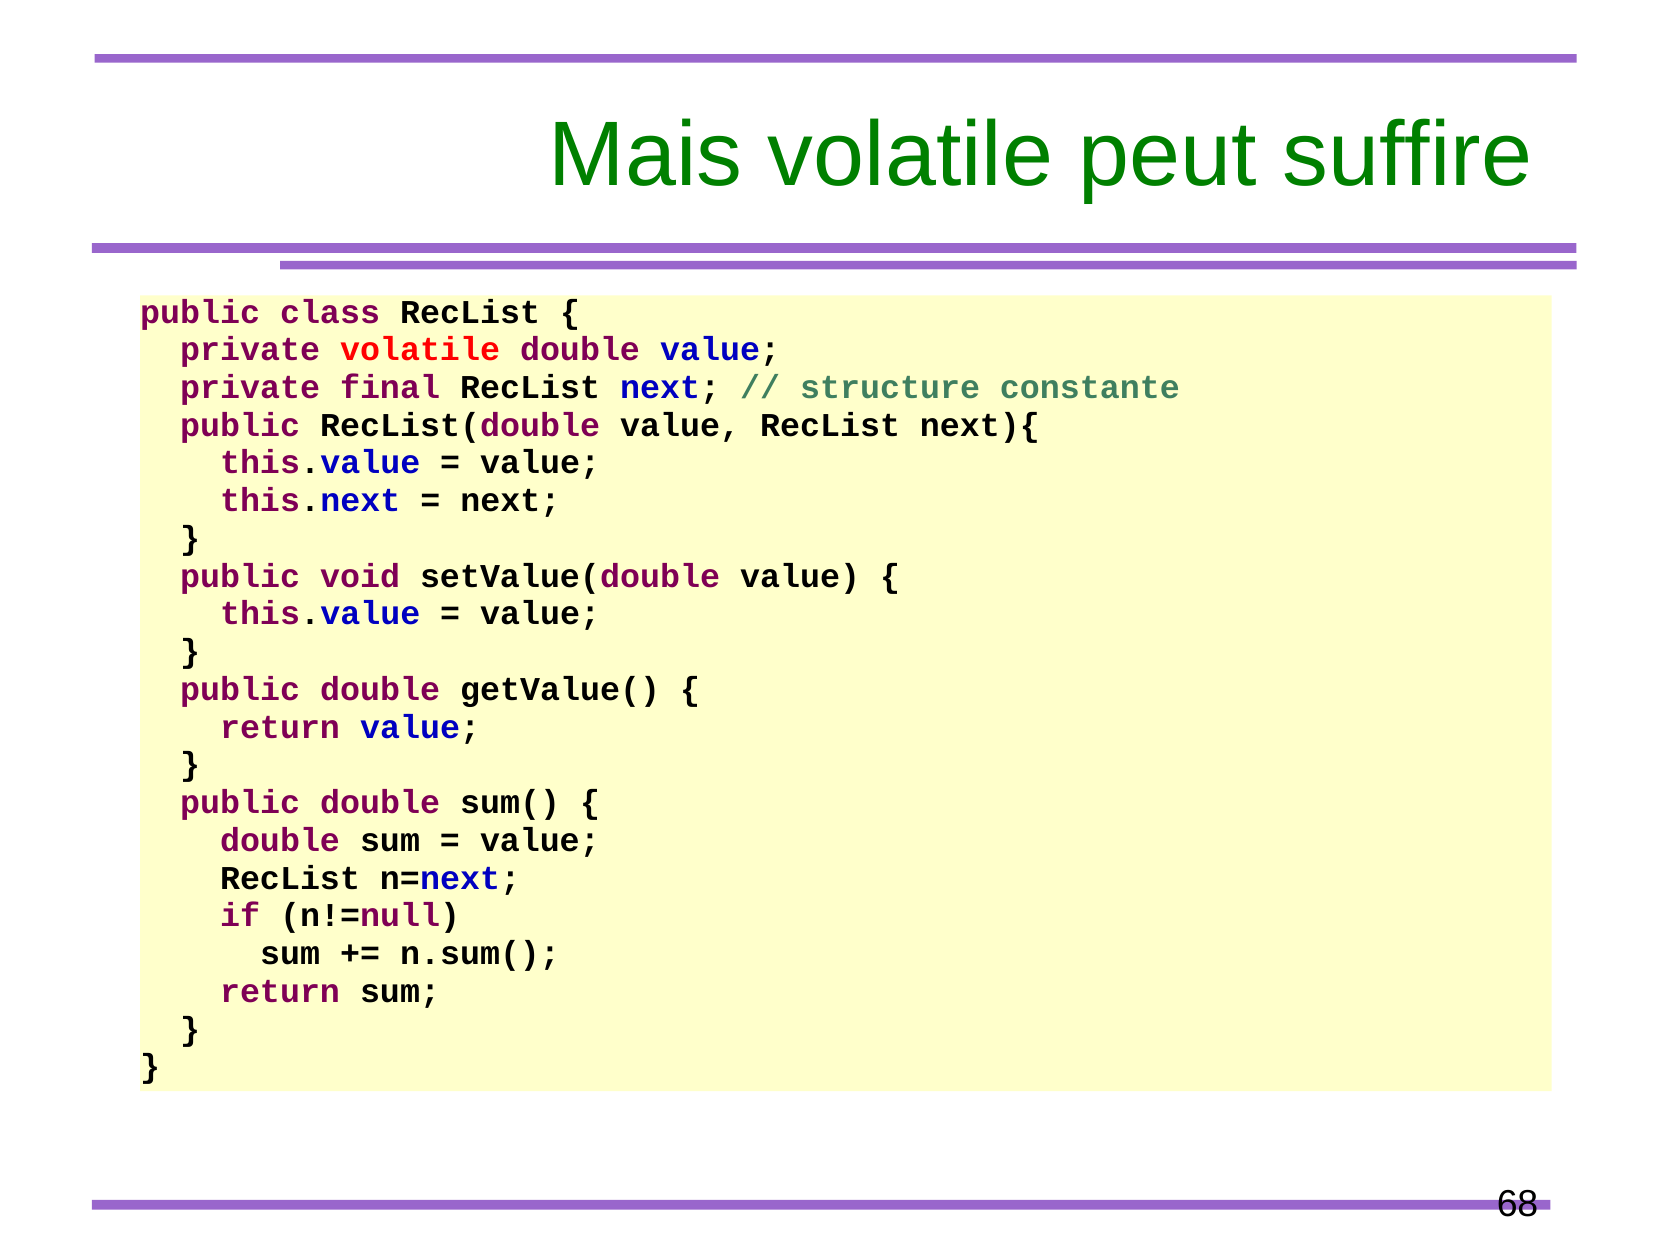

# Mais volatile peut suffire
public class RecList {
 private volatile double value;
 private final RecList next; // structure constante
 public RecList(double value, RecList next){
 this.value = value;
 this.next = next;
 }
 public void setValue(double value) {
 this.value = value;
 }
 public double getValue() {
 return value;
 }
 public double sum() {
 double sum = value;
 RecList n=next;
 if (n!=null)
 sum += n.sum();
 return sum;
 }
}